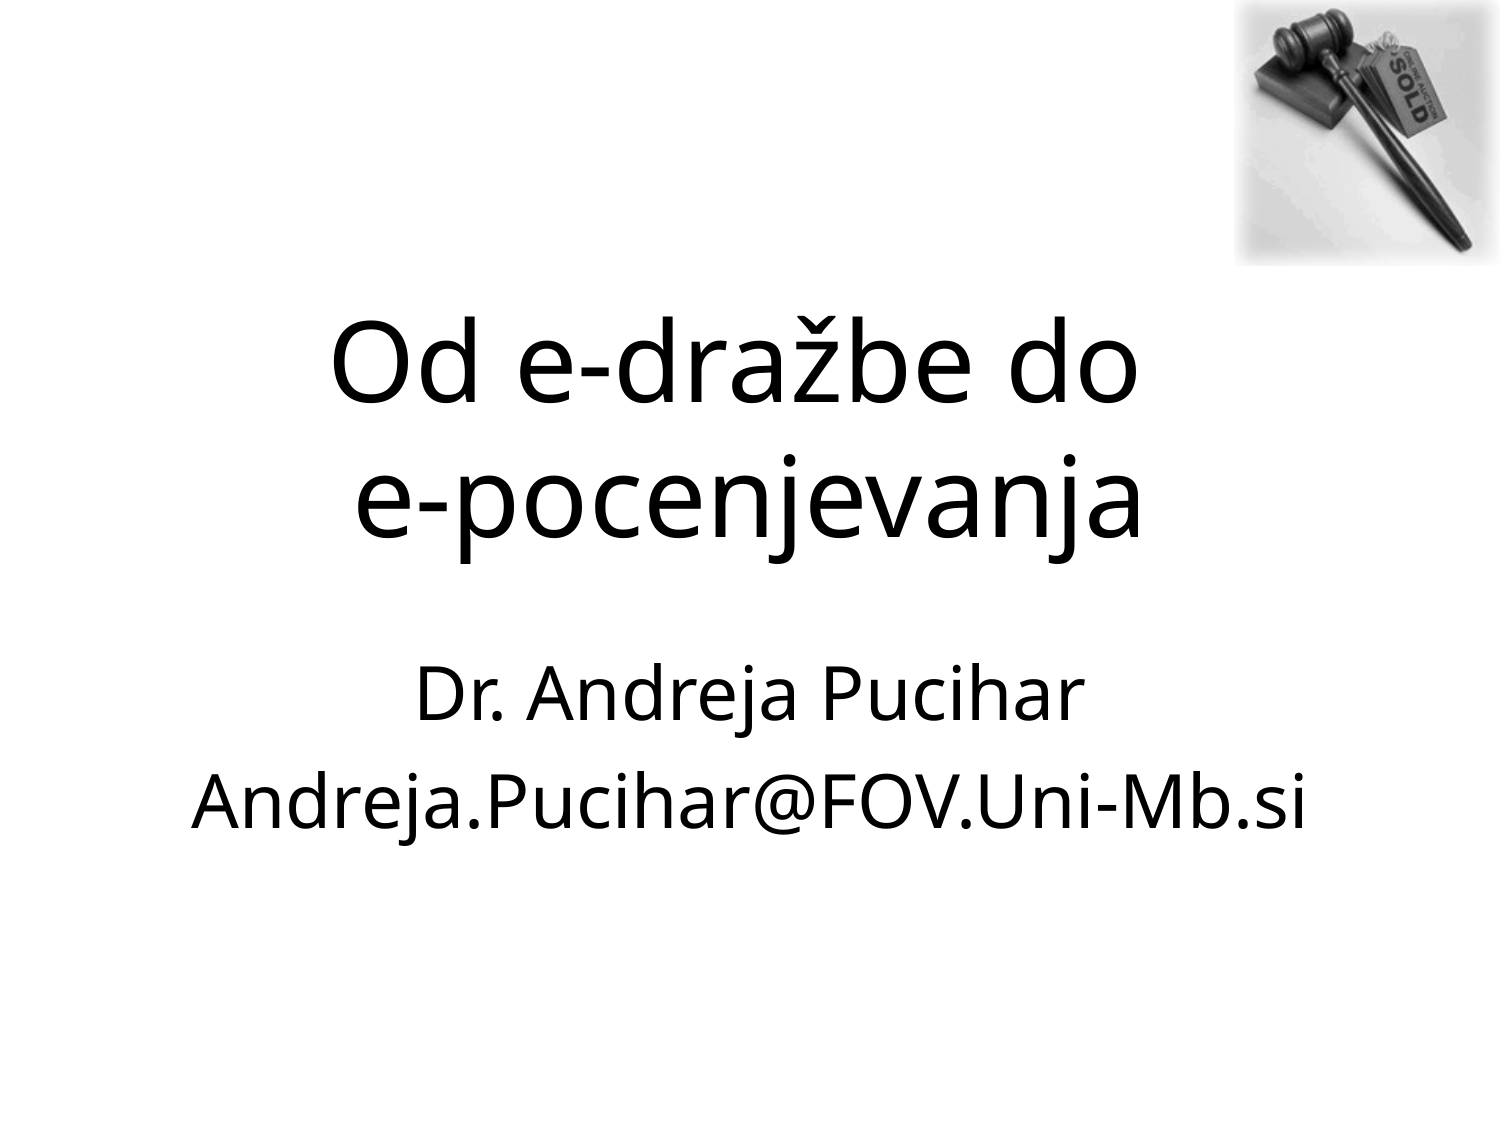

# Od e-dražbe do e-pocenjevanja
Dr. Andreja Pucihar
Andreja.Pucihar@FOV.Uni-Mb.si